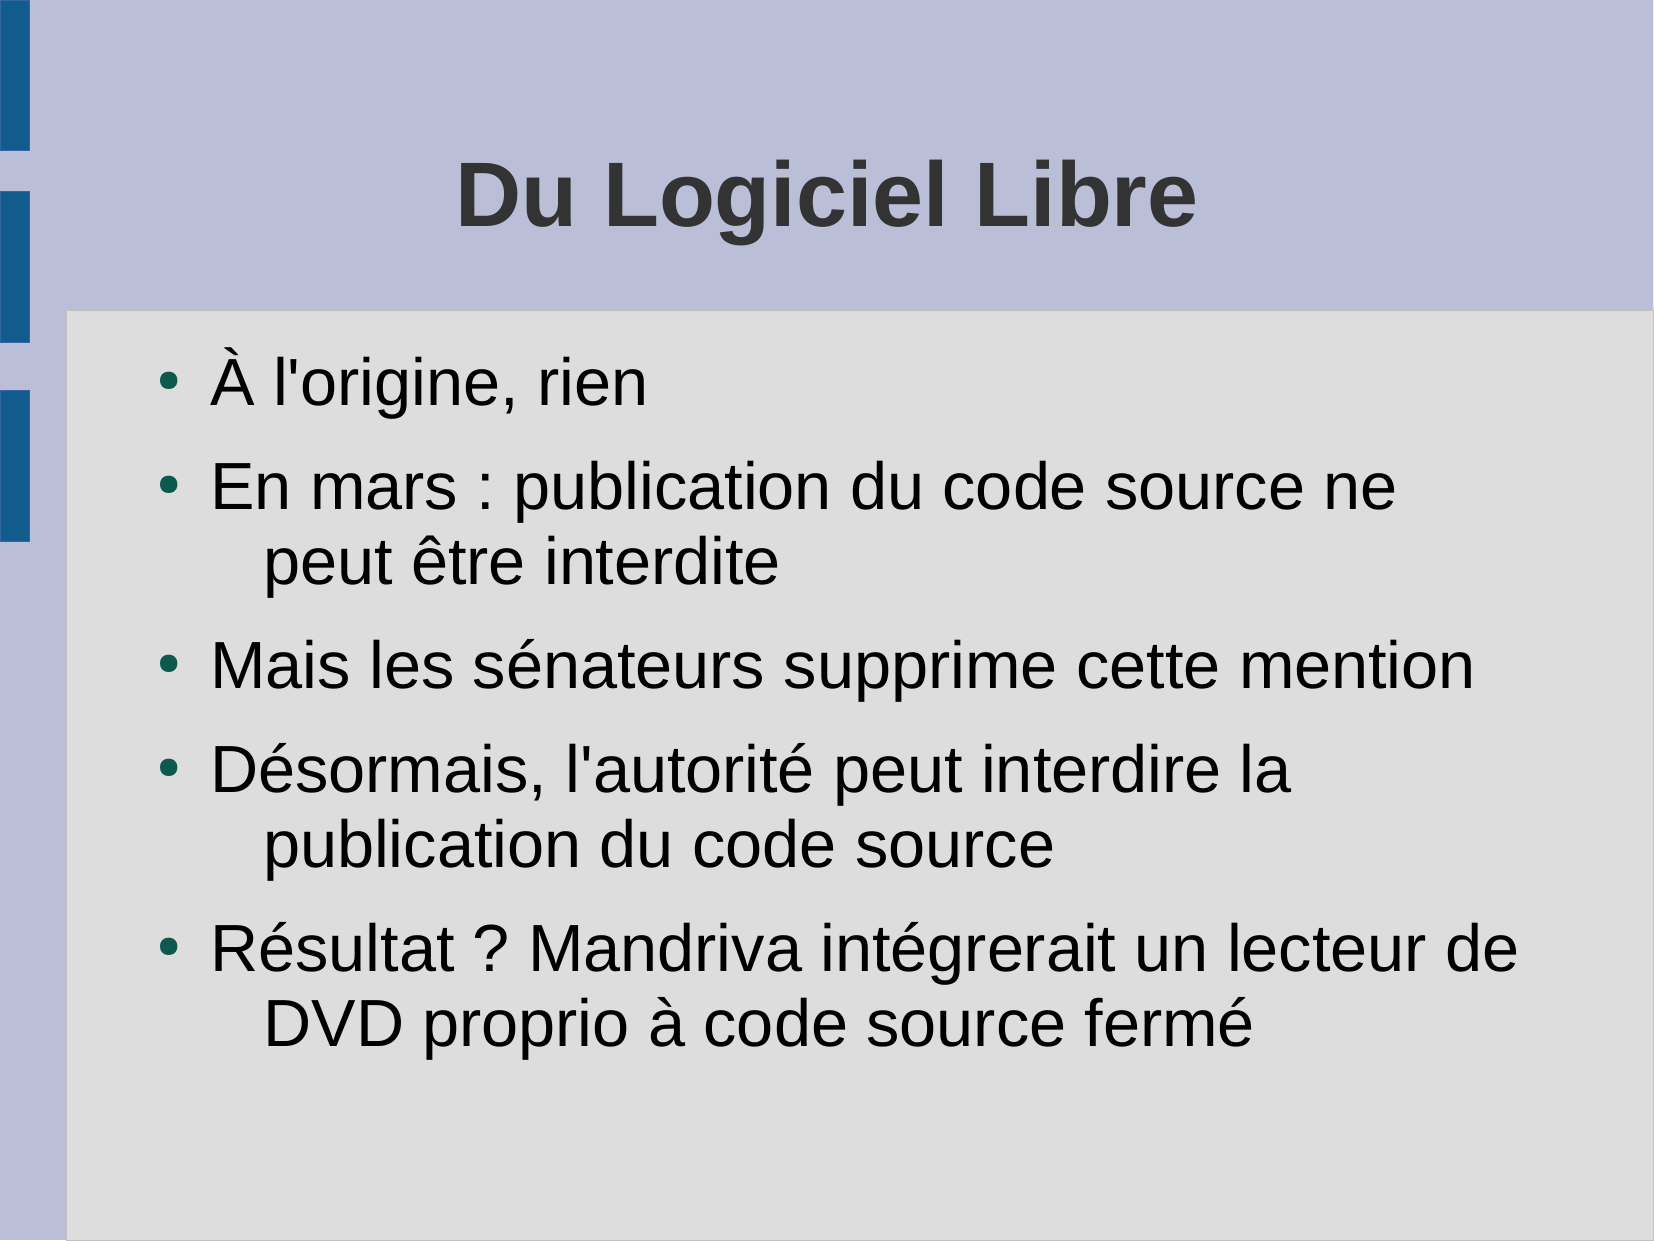

# Du Logiciel Libre
À l'origine, rien
En mars : publication du code source ne peut être interdite
Mais les sénateurs supprime cette mention
Désormais, l'autorité peut interdire la publication du code source
Résultat ? Mandriva intégrerait un lecteur de DVD proprio à code source fermé